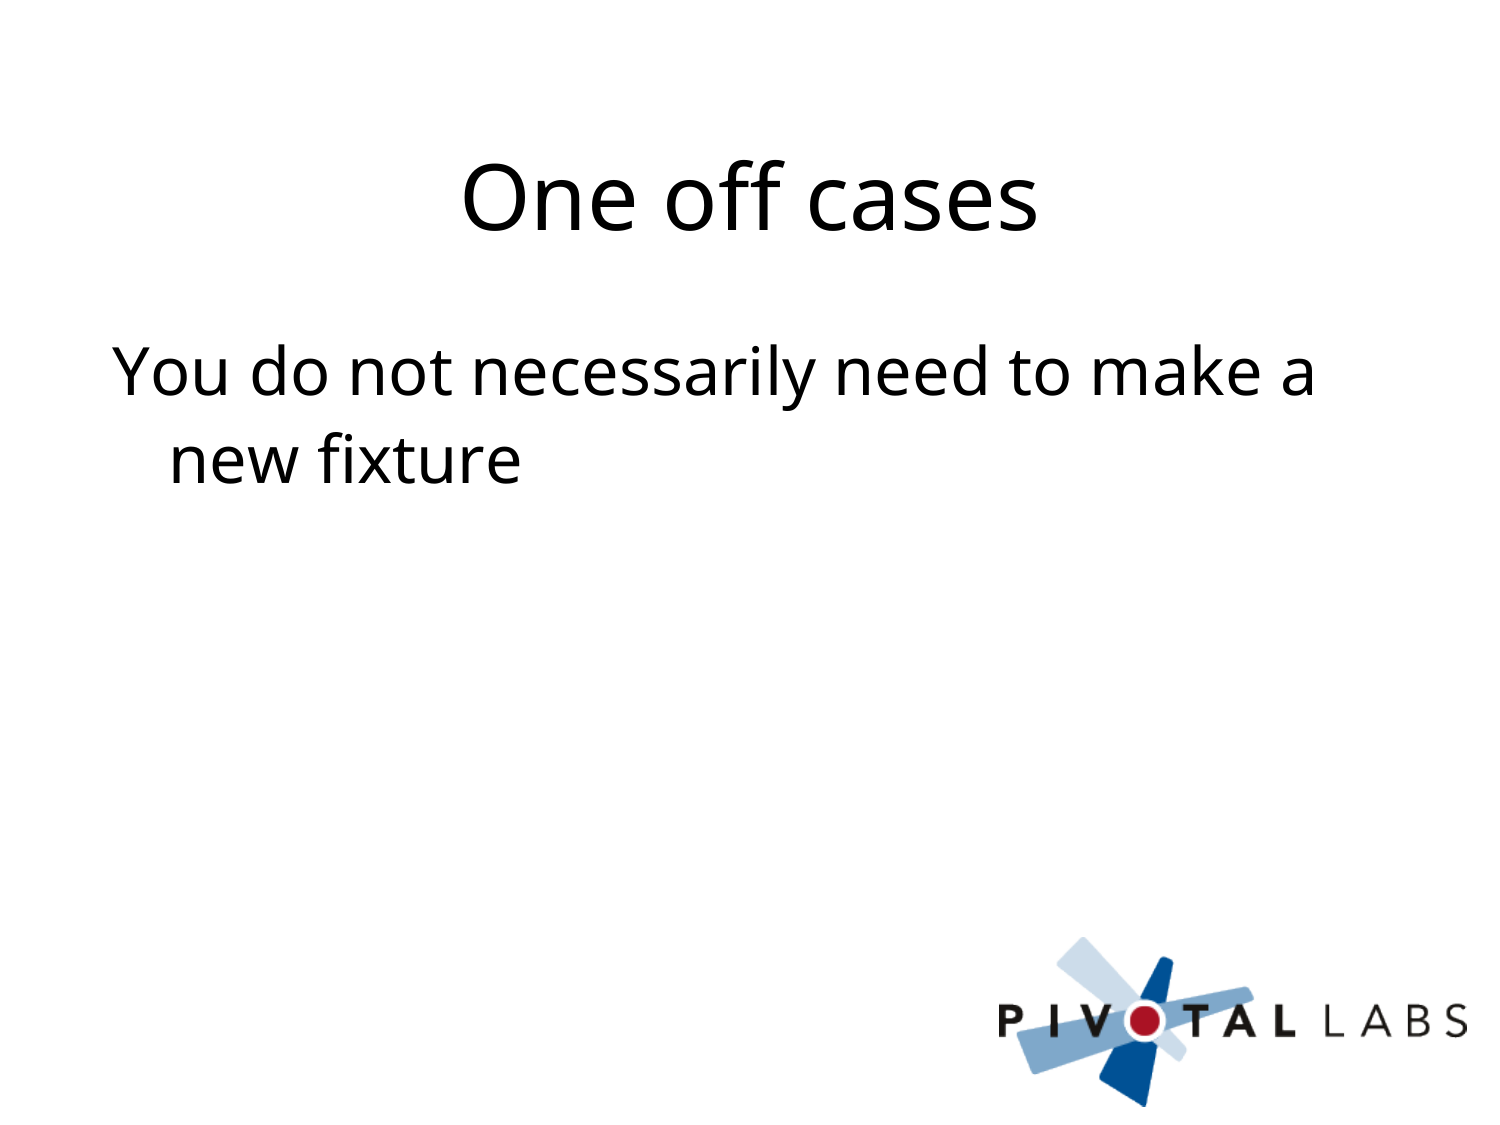

# One off cases
You do not necessarily need to make a new fixture